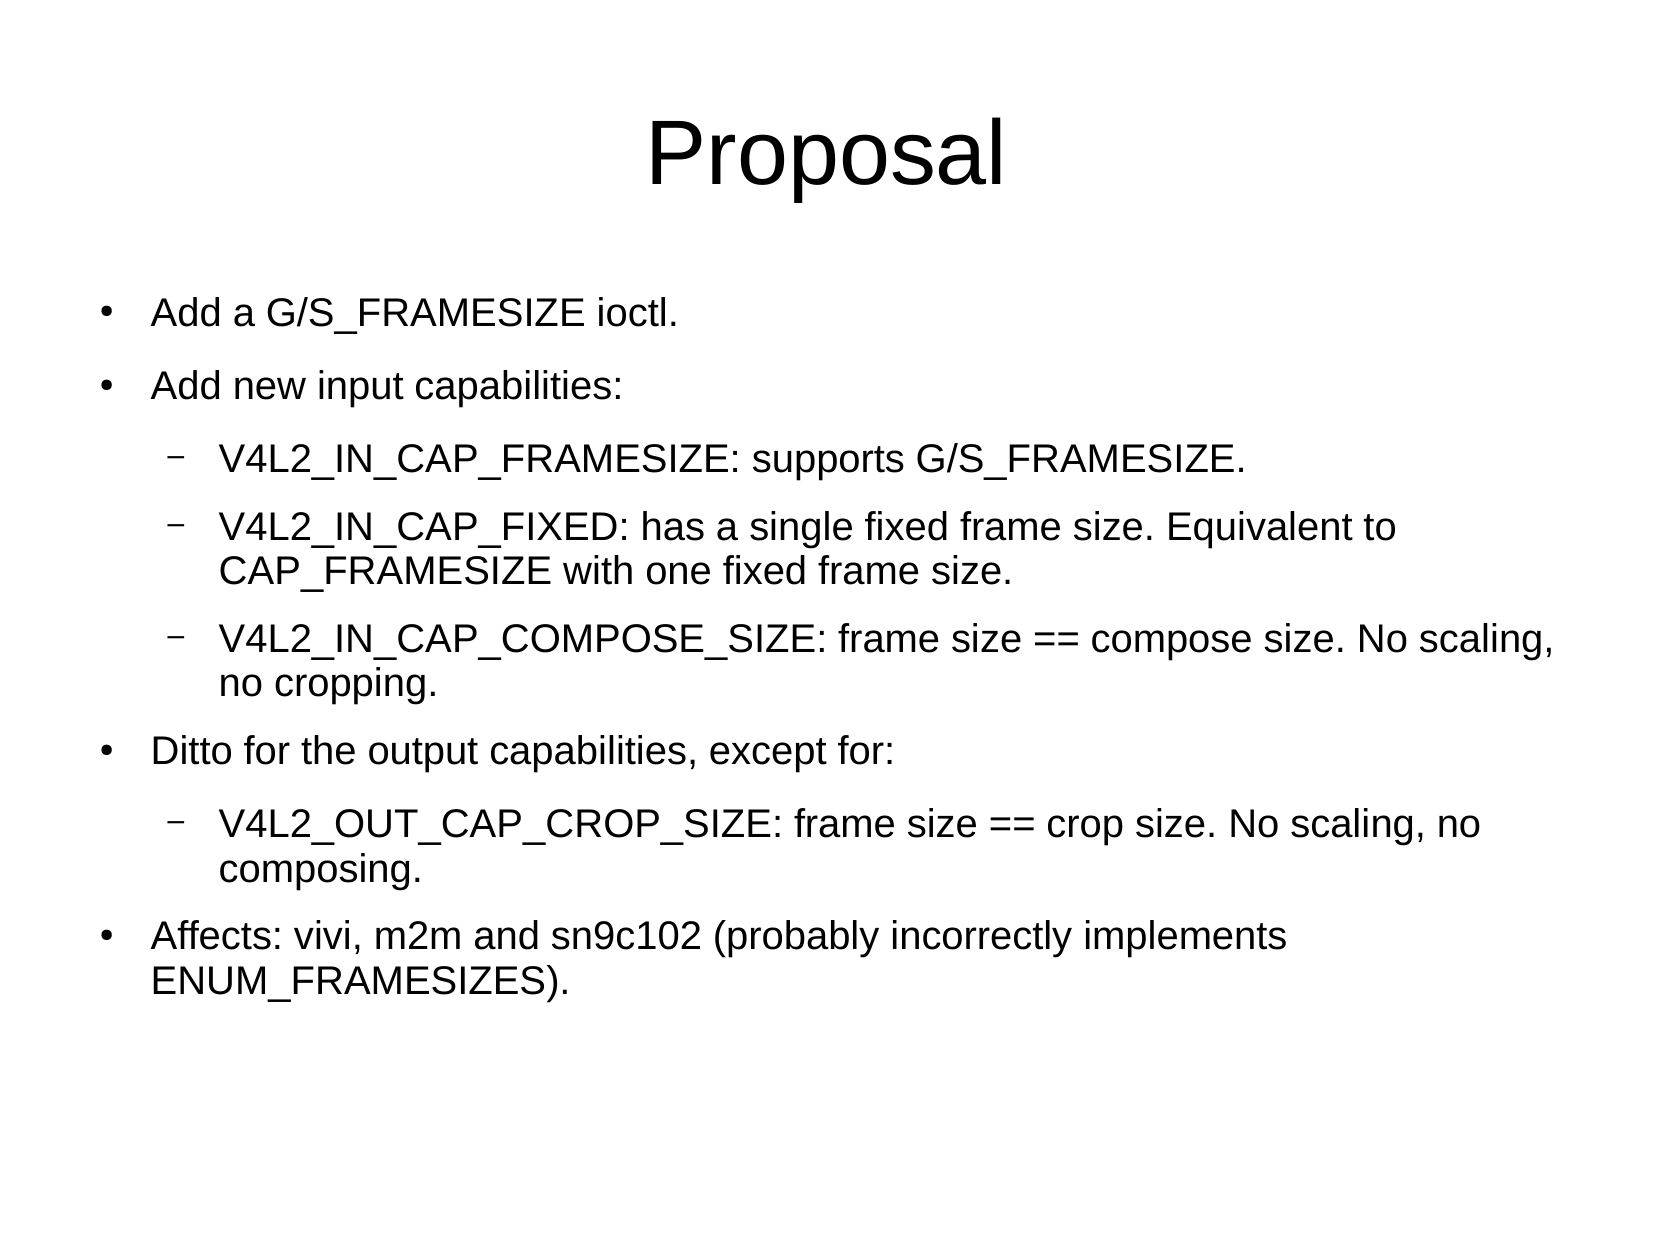

# Proposal
Add a G/S_FRAMESIZE ioctl.
Add new input capabilities:
V4L2_IN_CAP_FRAMESIZE: supports G/S_FRAMESIZE.
V4L2_IN_CAP_FIXED: has a single fixed frame size. Equivalent to CAP_FRAMESIZE with one fixed frame size.
V4L2_IN_CAP_COMPOSE_SIZE: frame size == compose size. No scaling, no cropping.
Ditto for the output capabilities, except for:
V4L2_OUT_CAP_CROP_SIZE: frame size == crop size. No scaling, no composing.
Affects: vivi, m2m and sn9c102 (probably incorrectly implements ENUM_FRAMESIZES).